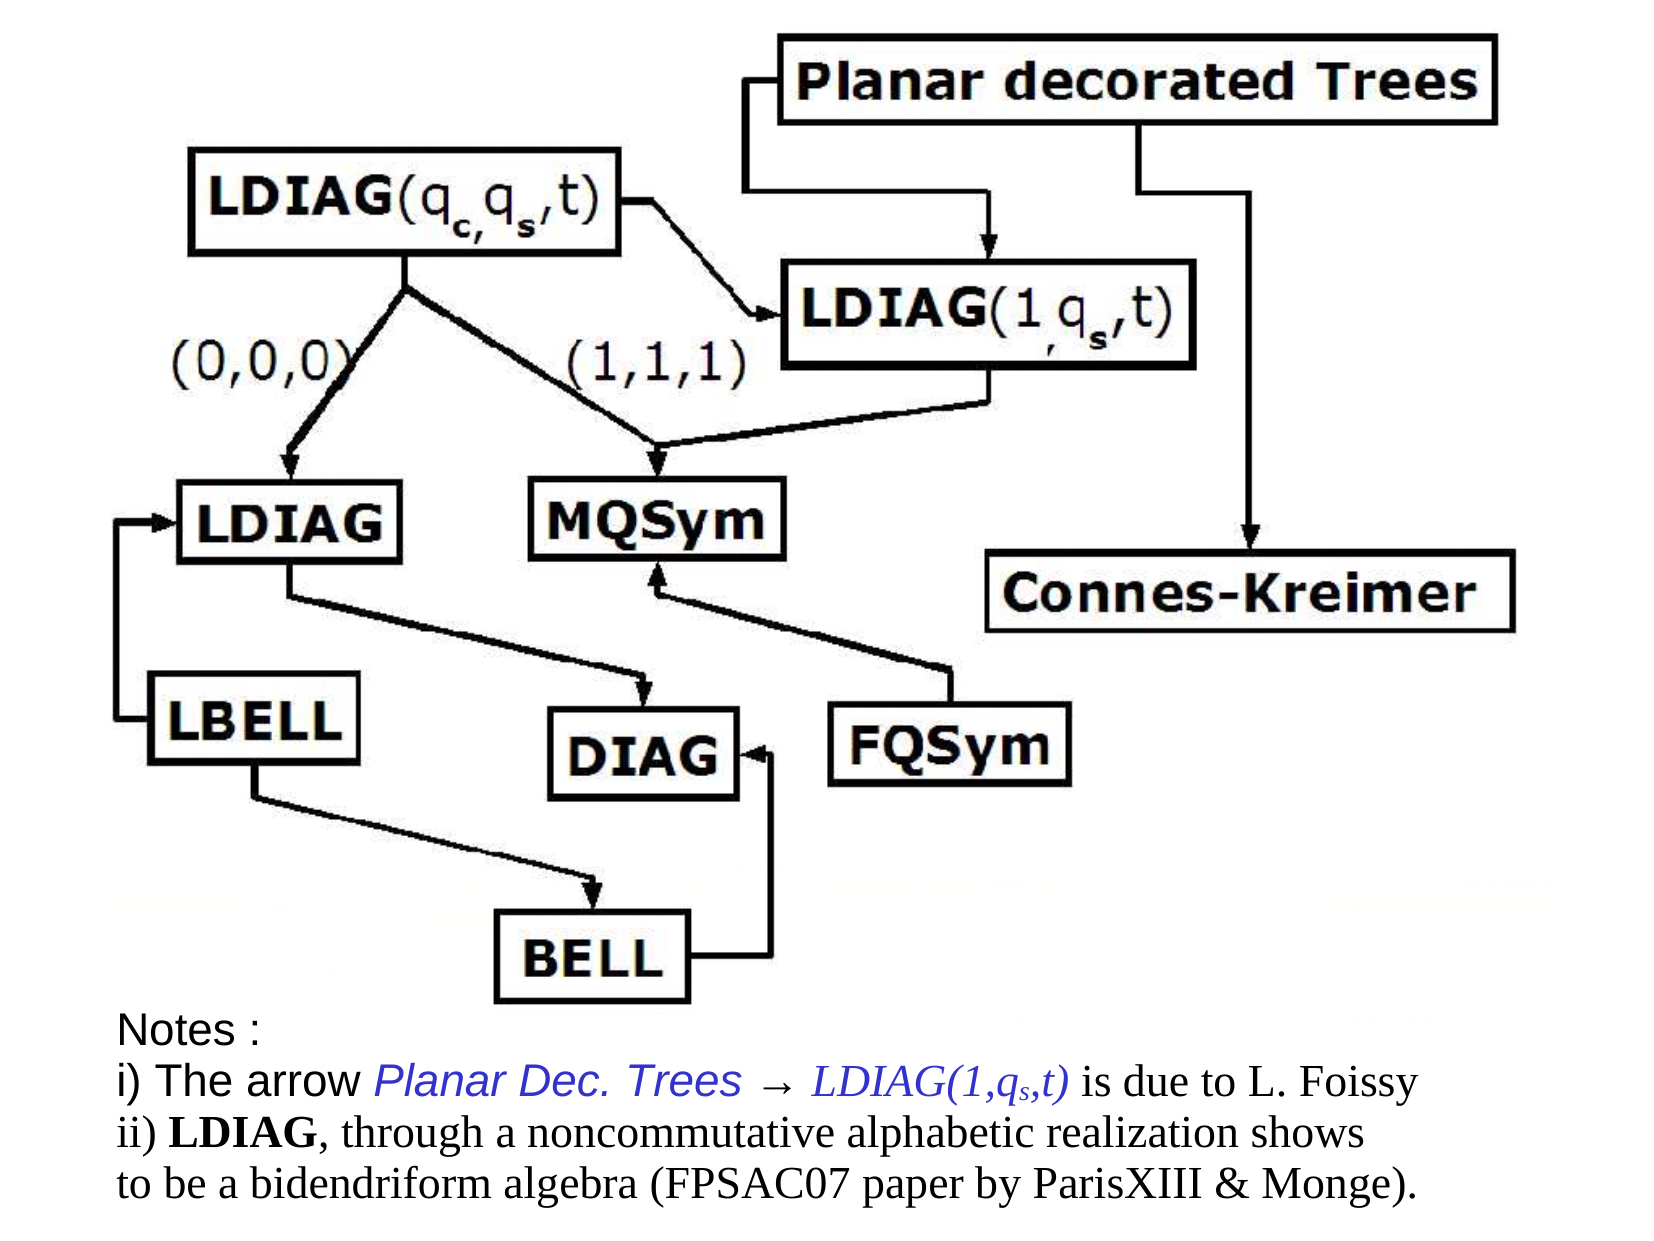

Notes :
i) The arrow Planar Dec. Trees → LDIAG(1,qs,t) is due to L. Foissy
ii) LDIAG, through a noncommutative alphabetic realization shows
to be a bidendriform algebra (FPSAC07 paper by ParisXIII & Monge).